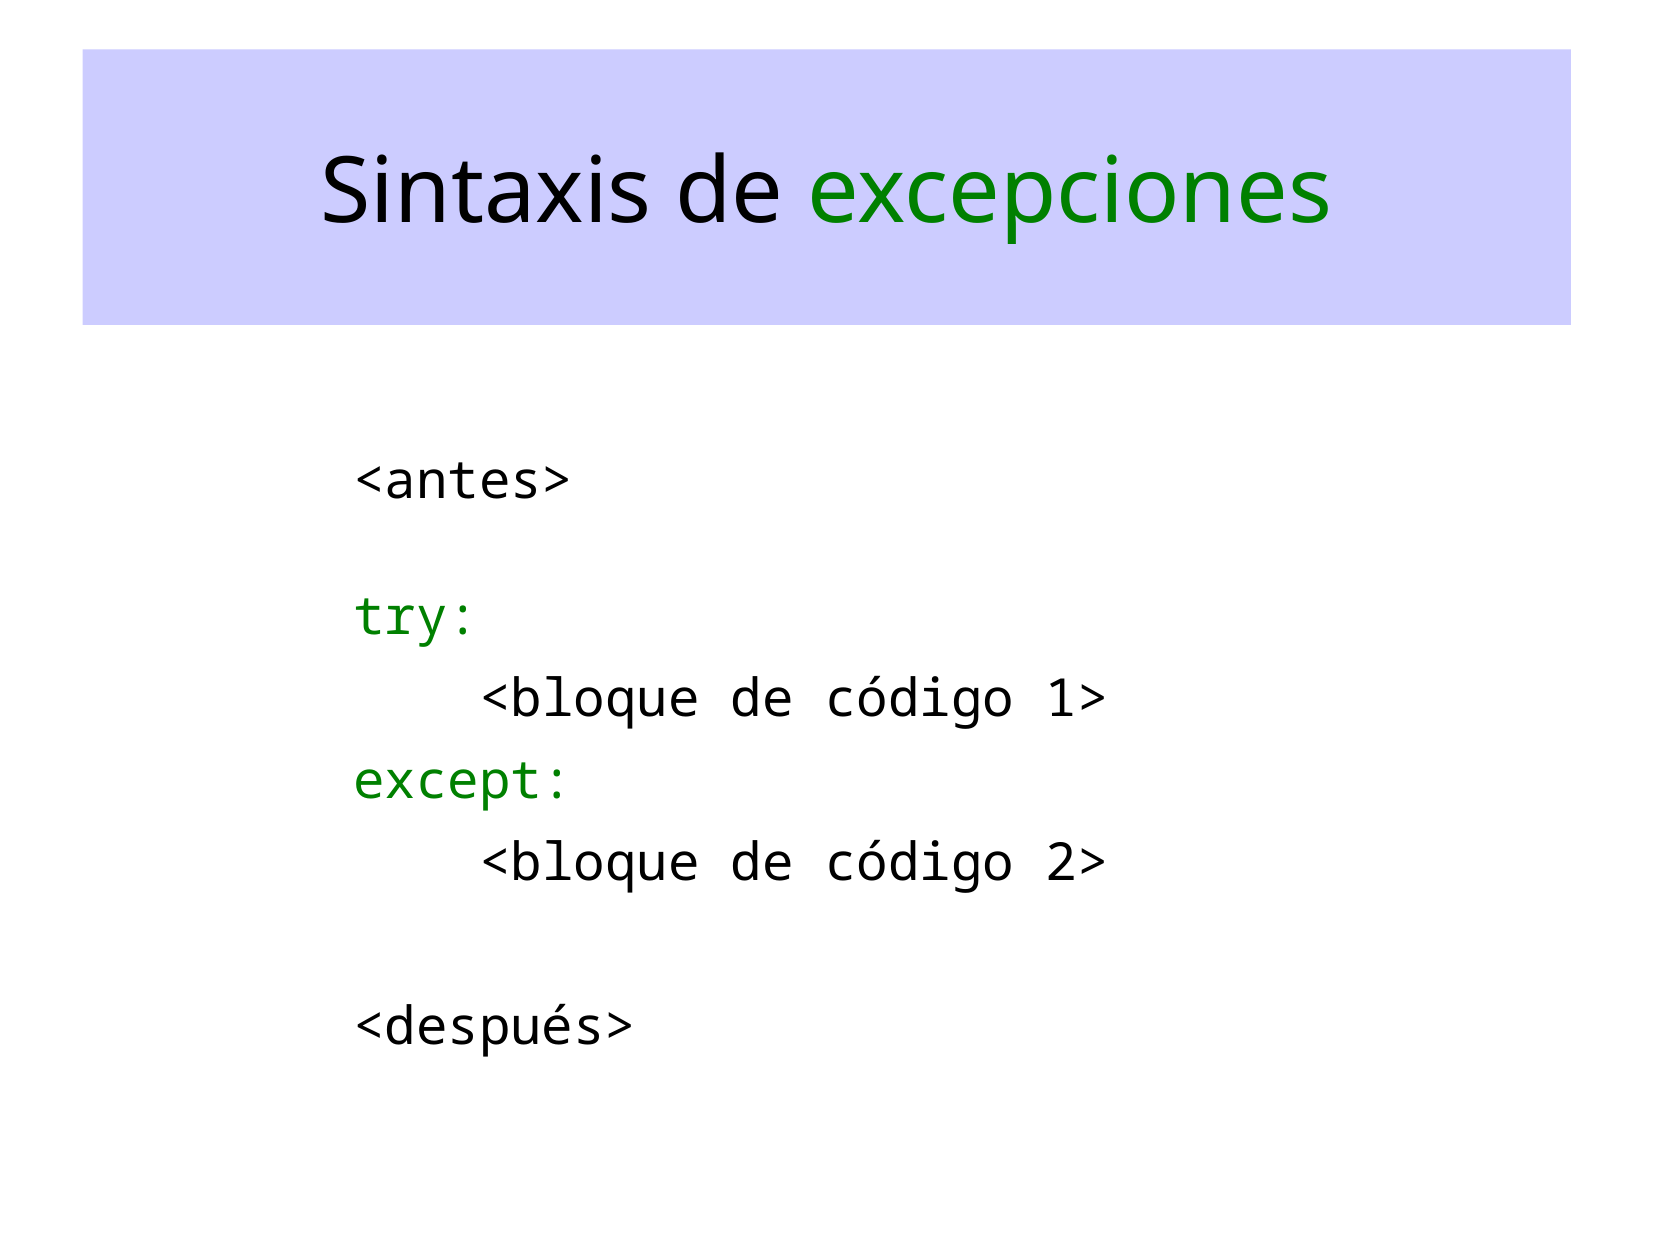

# Sintaxis de excepciones
<antes>
try:
 <bloque de código 1>
except:
 <bloque de código 2>
<después>